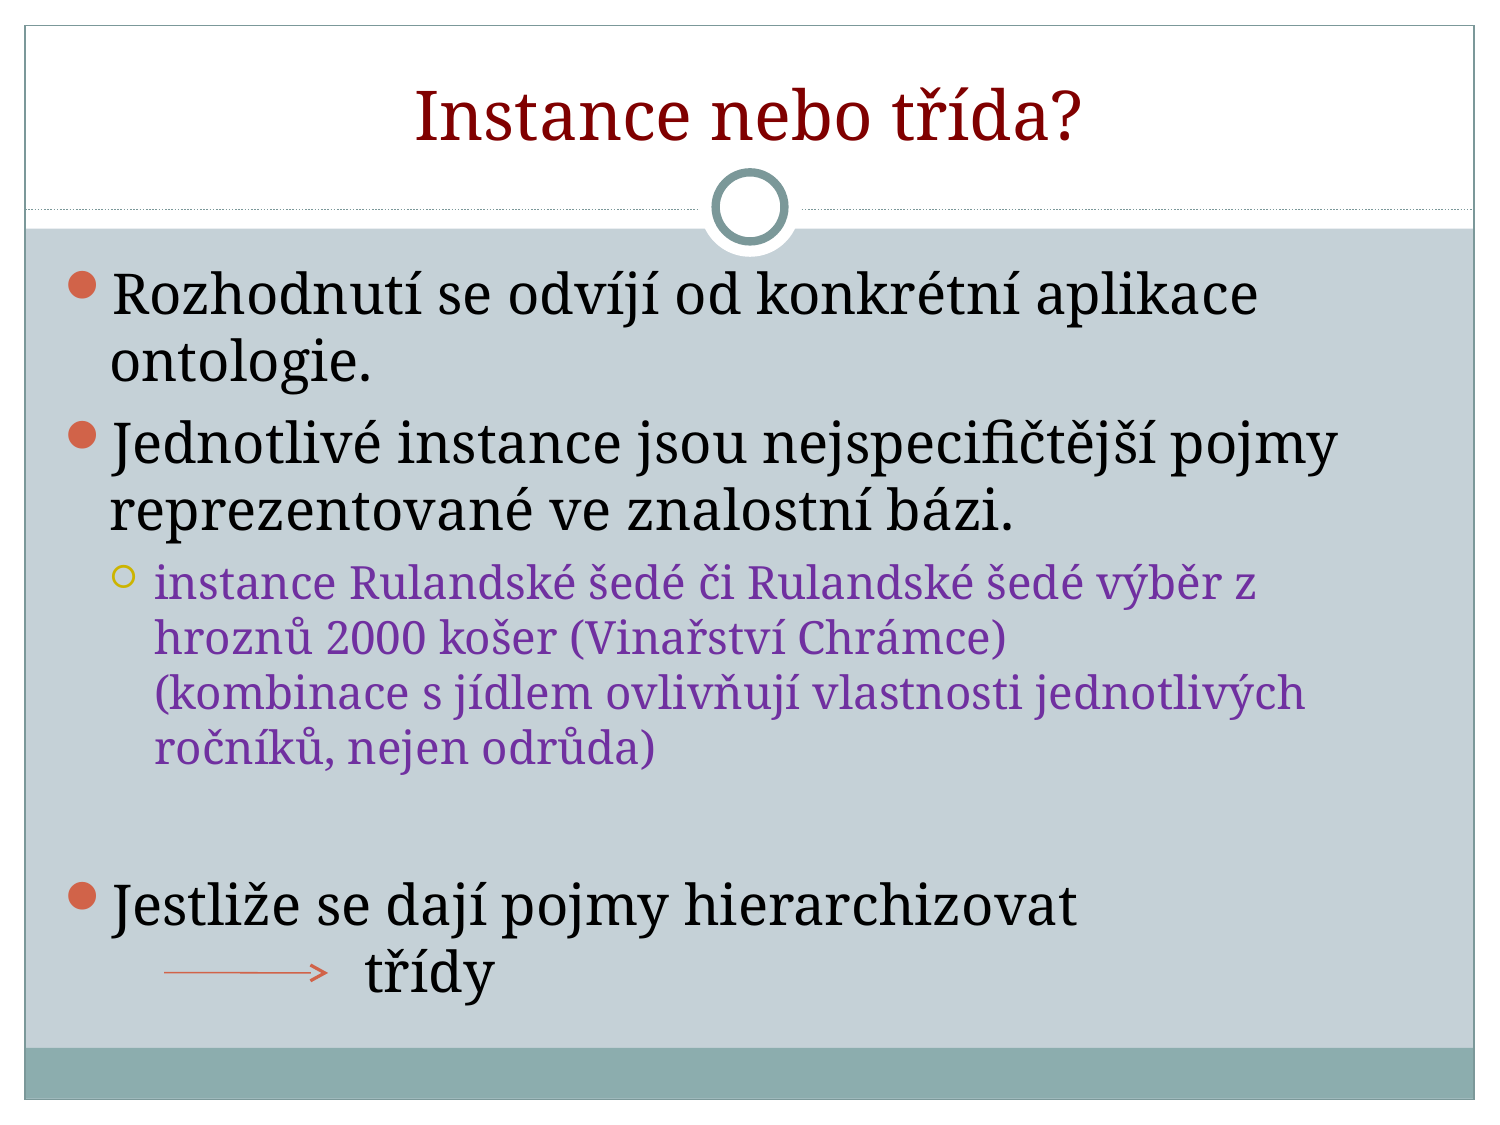

# Instance nebo třída?
Rozhodnutí se odvíjí od konkrétní aplikace ontologie.
Jednotlivé instance jsou nejspecifičtější pojmy reprezentované ve znalostní bázi.
instance Rulandské šedé či Rulandské šedé výběr z hroznů 2000 košer (Vinařství Chrámce)
(kombinace s jídlem ovlivňují vlastnosti jednotlivých ročníků, nejen odrůda)
Jestliže se dají pojmy hierarchizovat
		třídy